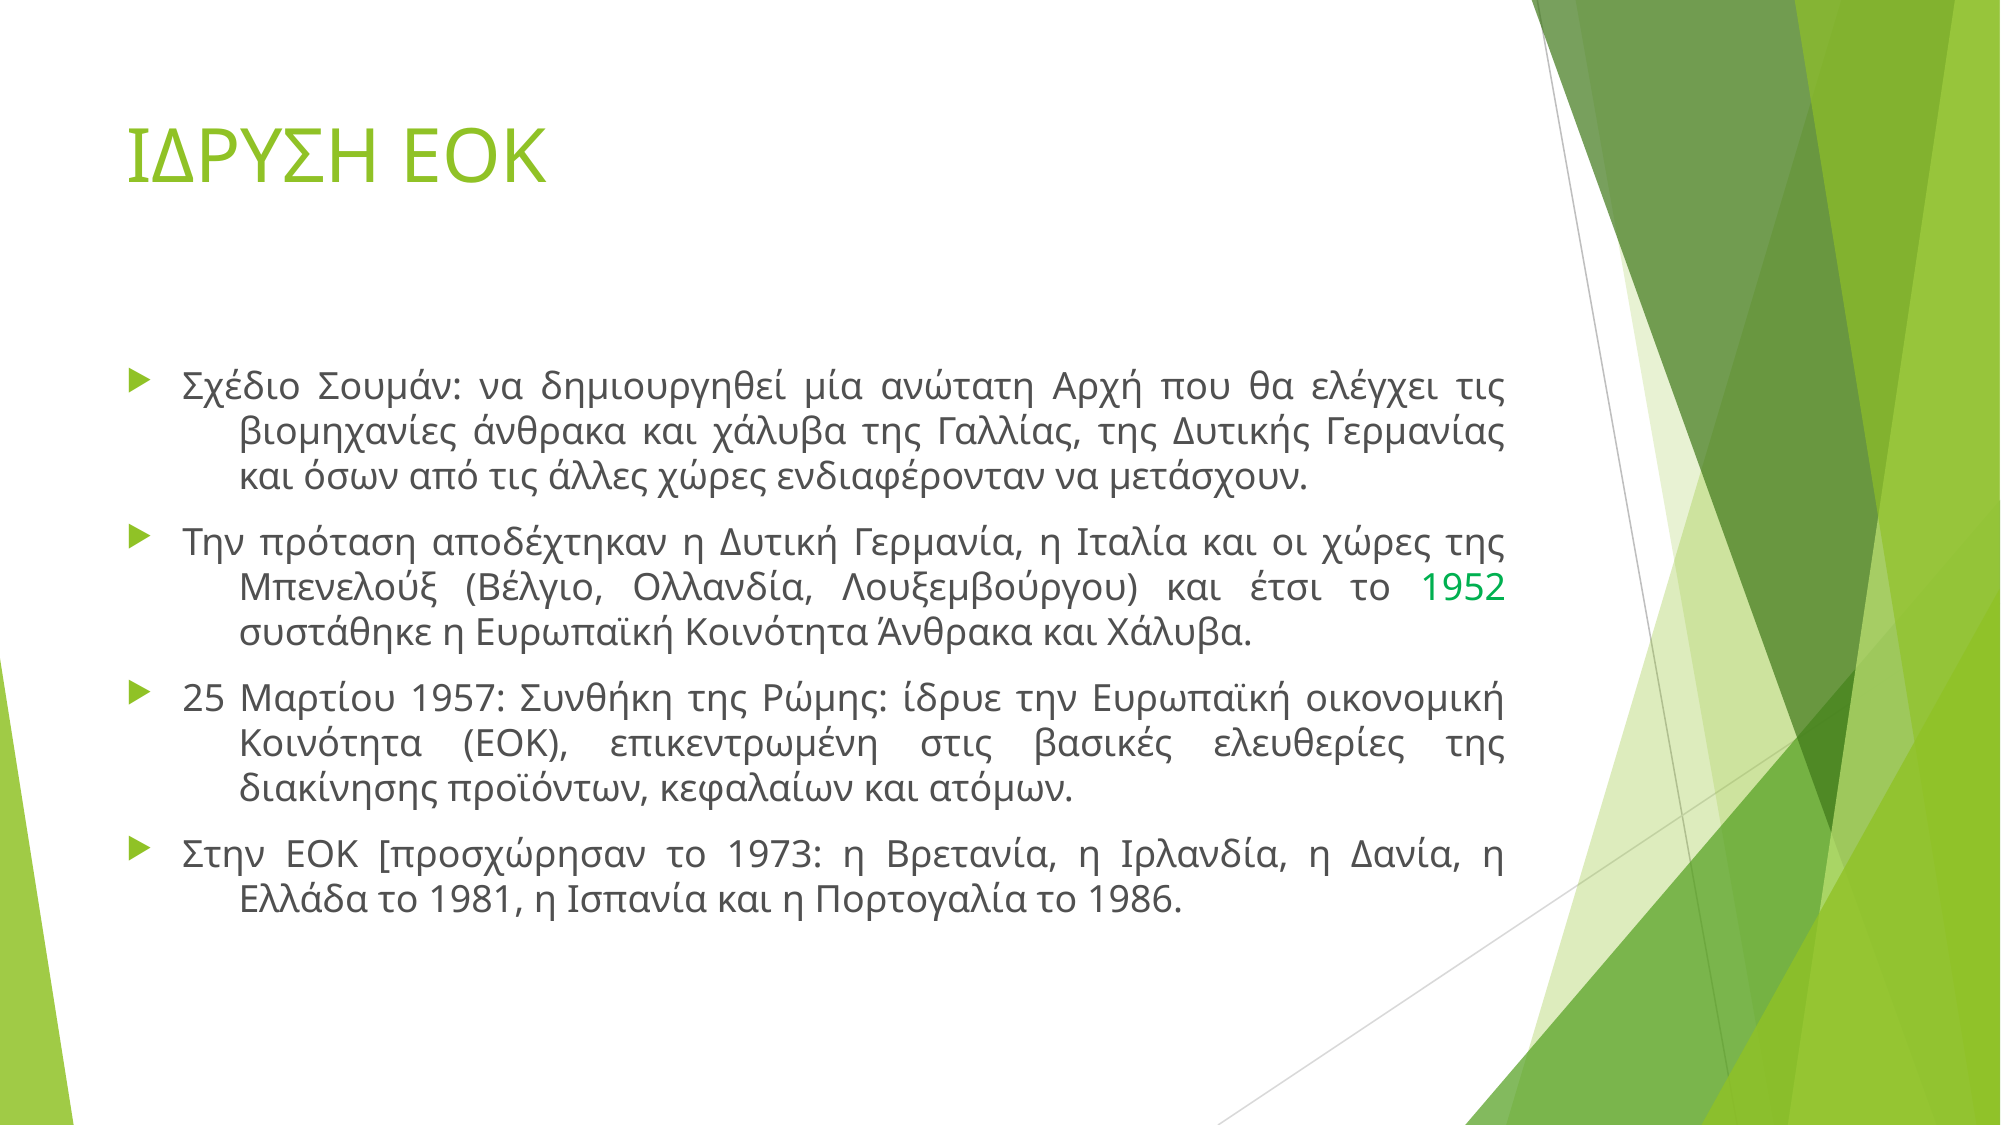

# ΙΔΡΥΣΗ ΕΟΚ
Σχέδιο Σουμάν: να δημιουργηθεί μία ανώτατη Αρχή που θα ελέγχει τις βιομηχανίες άνθρακα και χάλυβα της Γαλλίας, της Δυτικής Γερμανίας και όσων από τις άλλες χώρες ενδιαφέρονταν να μετάσχουν.
Την πρόταση αποδέχτηκαν η Δυτική Γερμανία, η Ιταλία και οι χώρες της Μπενελούξ (Βέλγιο, Ολλανδία, Λουξεμβούργου) και έτσι το 1952 συστάθηκε η Ευρωπαϊκή Κοινότητα Άνθρακα και Χάλυβα.
25 Μαρτίου 1957: Συνθήκη της Ρώμης: ίδρυε την Ευρωπαϊκή οικονομική Κοινότητα (ΕΟΚ), επικεντρωμένη στις βασικές ελευθερίες της διακίνησης προϊόντων, κεφαλαίων και ατόμων.
Στην ΕΟΚ [προσχώρησαν το 1973: η Βρετανία, η Ιρλανδία, η Δανία, η Ελλάδα το 1981, η Ισπανία και η Πορτογαλία το 1986.